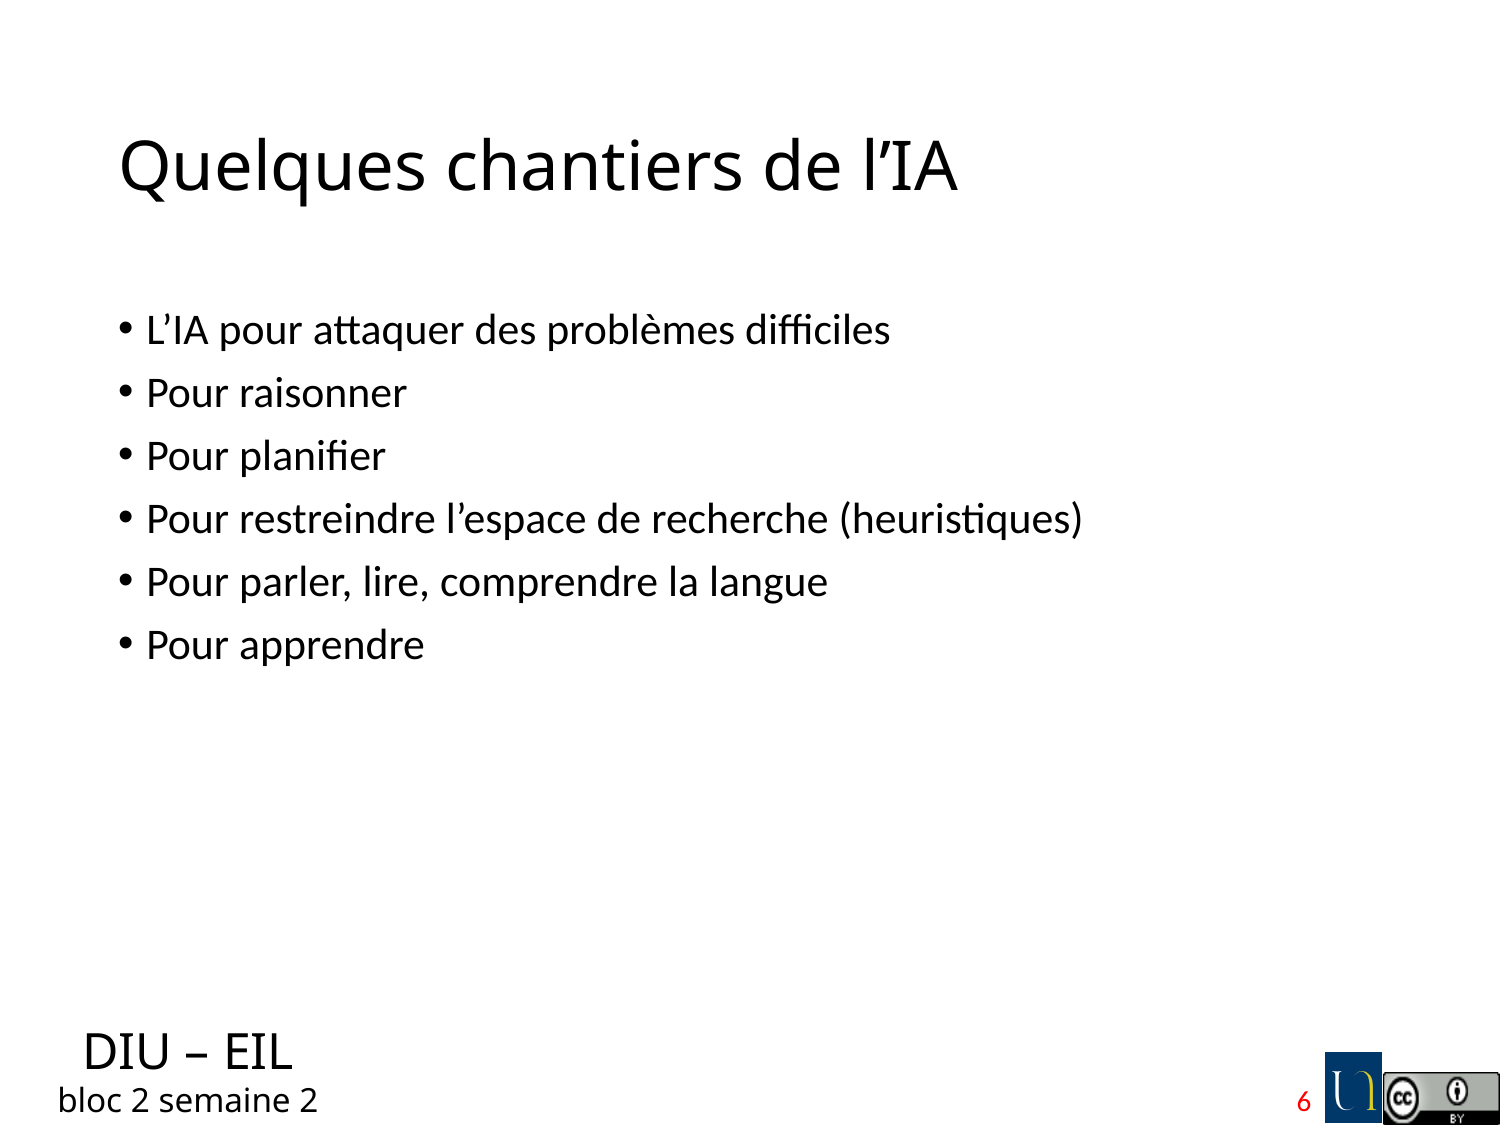

# Quelques chantiers de l’IA
L’IA pour attaquer des problèmes difficiles
Pour raisonner
Pour planifier
Pour restreindre l’espace de recherche (heuristiques)
Pour parler, lire, comprendre la langue
Pour apprendre